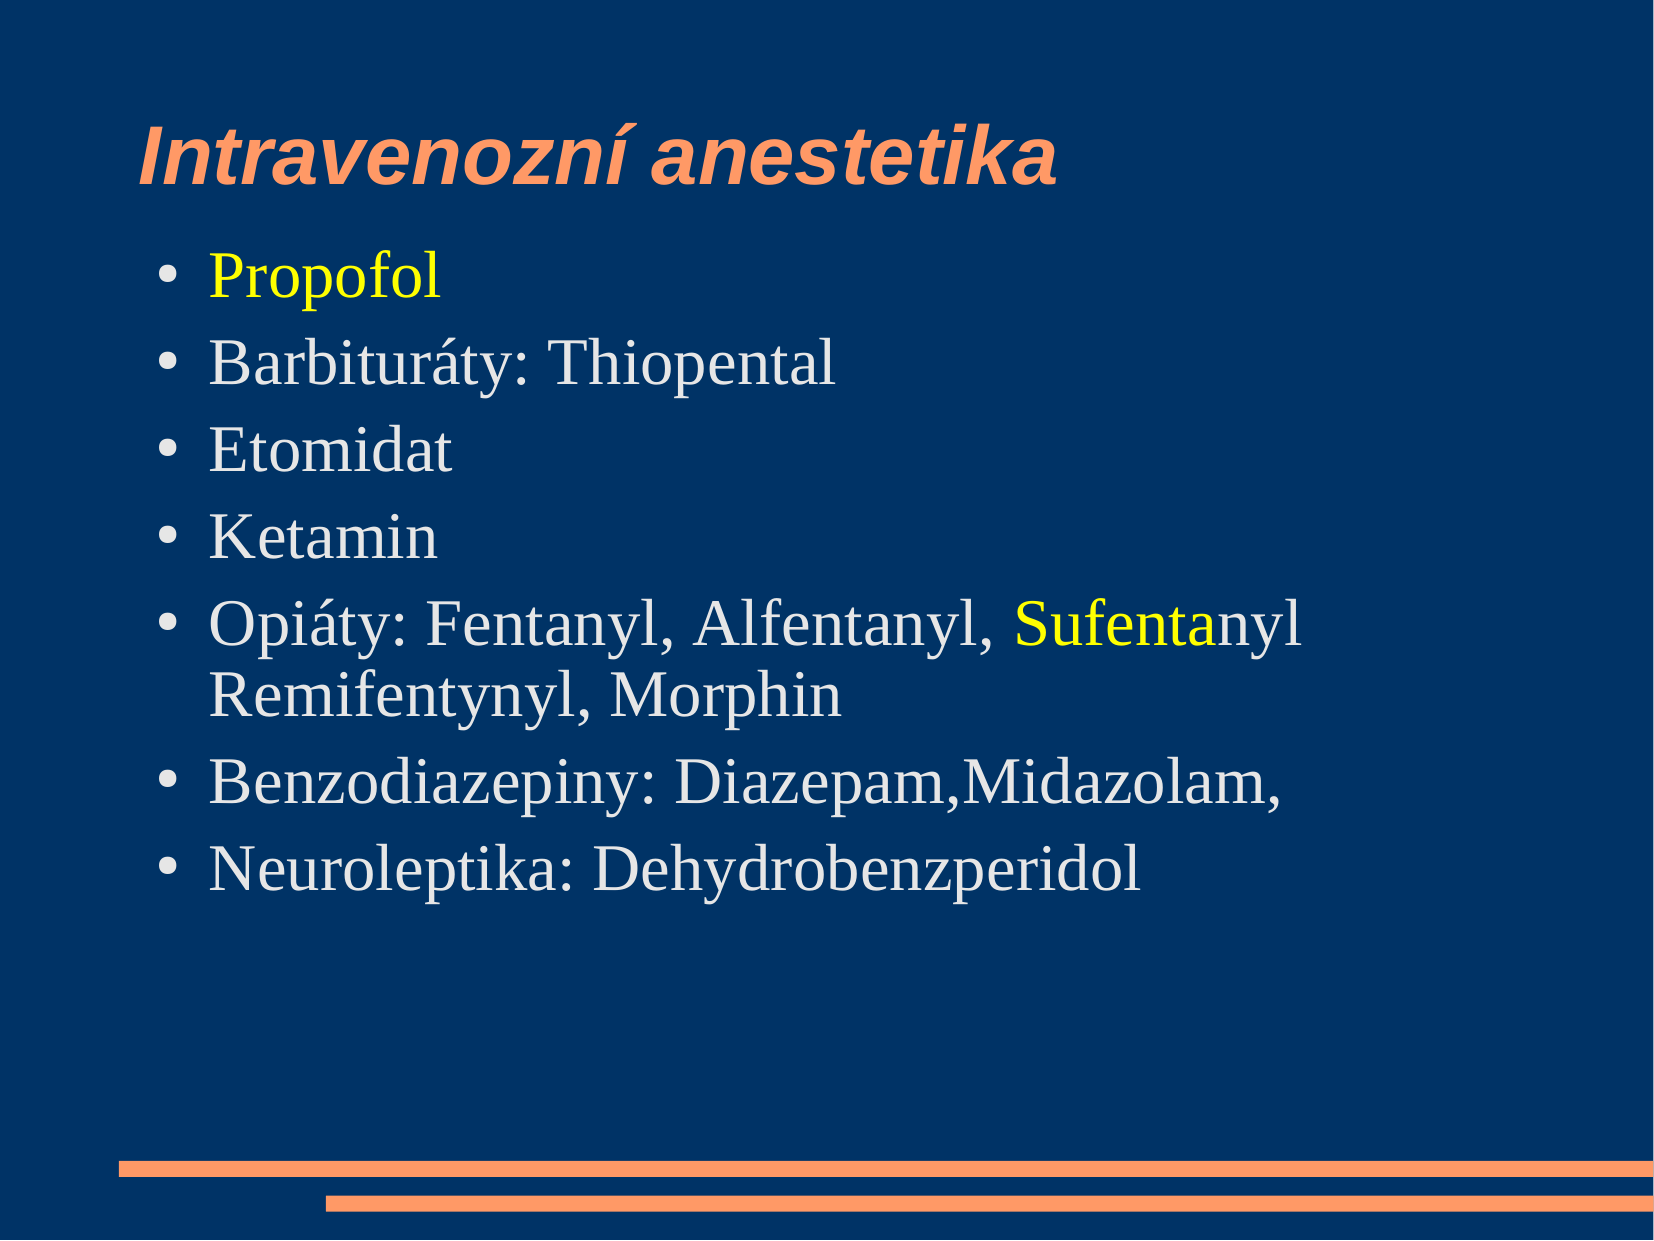

# Intravenozní anestetika
Propofol
Barbituráty: Thiopental
Etomidat
Ketamin
Opiáty: Fentanyl, Alfentanyl, Sufentanyl Remifentynyl, Morphin
Benzodiazepiny: Diazepam,Midazolam,
Neuroleptika: Dehydrobenzperidol